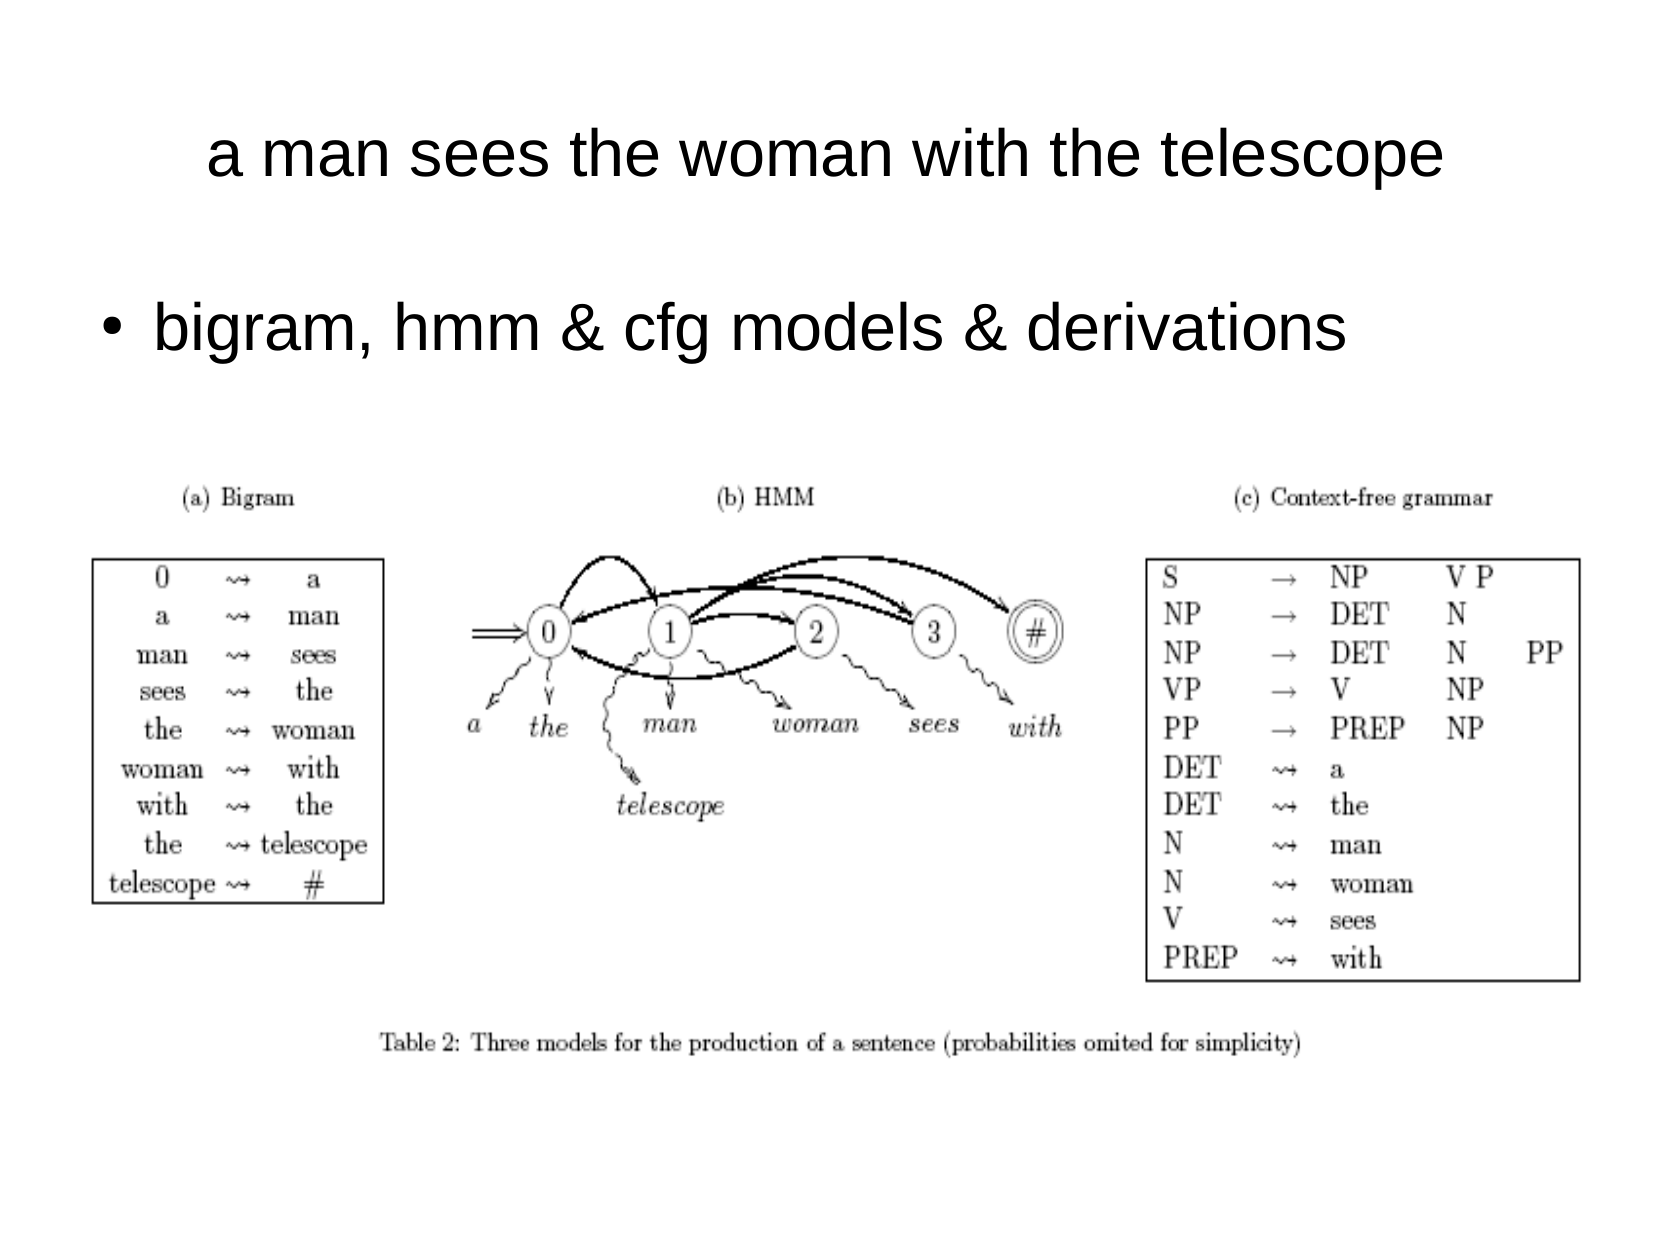

# a man sees the woman with the telescope
bigram, hmm & cfg models & derivations